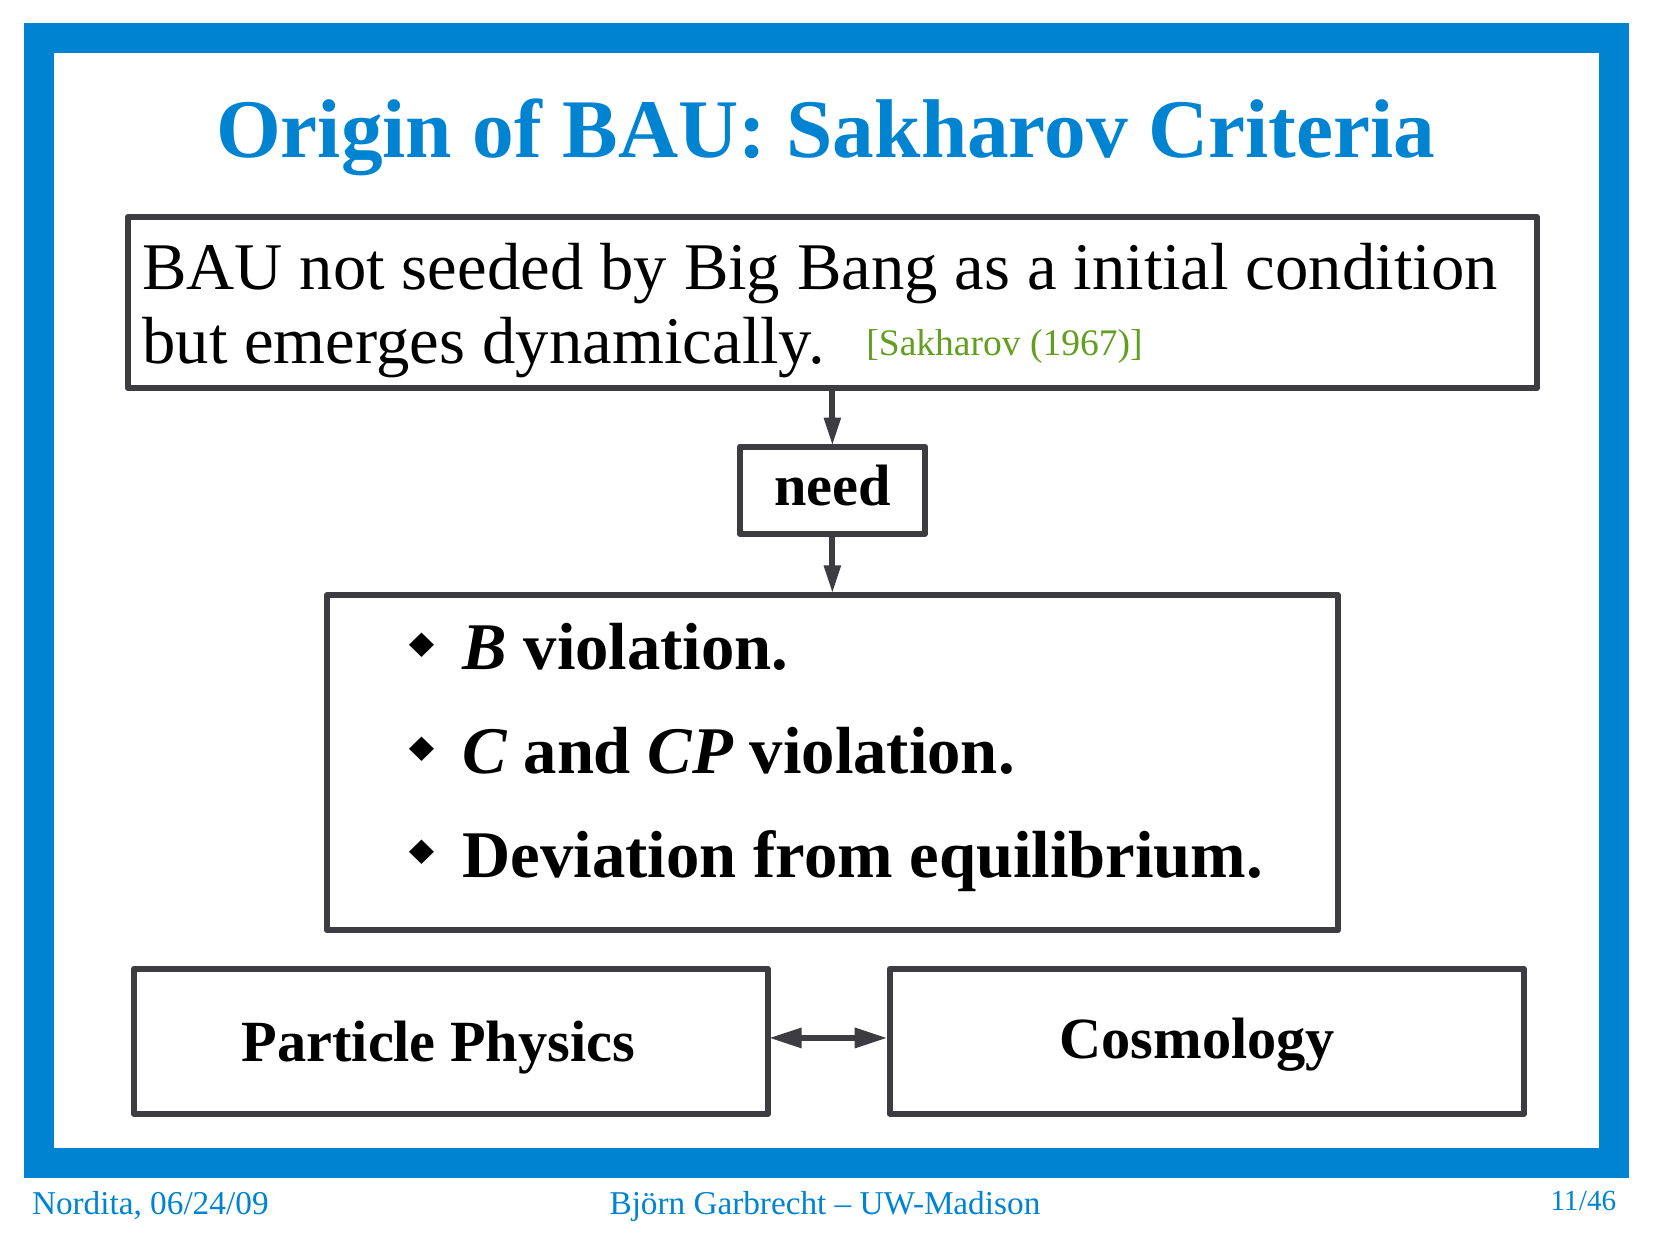

# Origin of BAU: Sakharov Criteria
BAU not seeded by Big Bang as a initial condition
but emerges dynamically.
[Sakharov (1967)]
need
B violation.
C and CP violation.
Deviation from equilibrium.
Cosmology
Particle Physics
Björn Garbrecht – UW-Madison
11